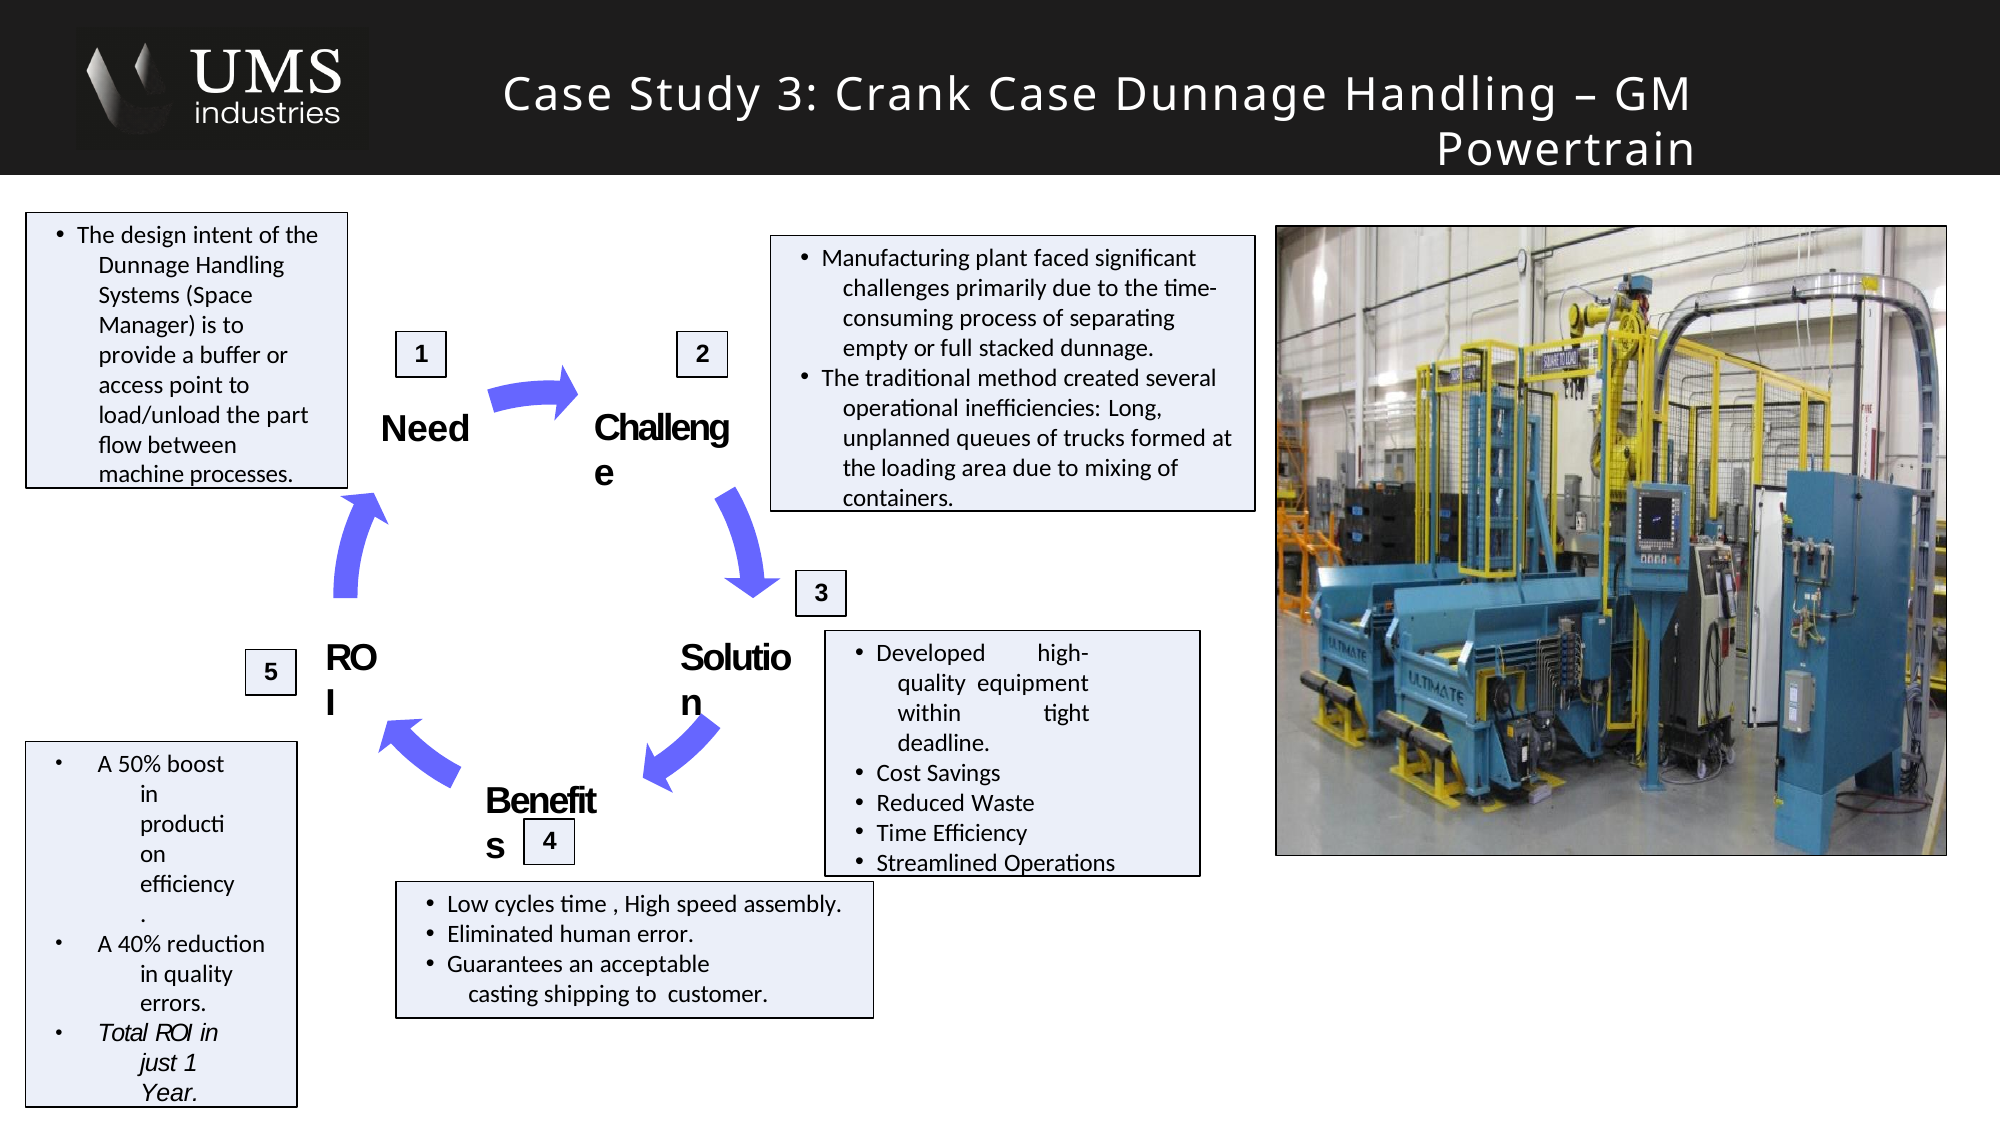

Case Study 3: Crank Case Dunnage Handling – GM Powertrain
The design intent of the Dunnage Handling Systems (Space Manager) is to provide a buffer or access point to load/unload the part flow between machine processes.
Manufacturing plant faced significant challenges primarily due to the time- consuming process of separating empty or full stacked dunnage.
The traditional method created several operational inefficiencies: Long, unplanned queues of trucks formed at the loading area due to mixing of containers.
1
2
Challenge
Need
3
Developed high-quality equipment within tight deadline.
Cost Savings
Reduced Waste
Time Efficiency
Streamlined Operations
ROI
Solution
5
A 50% boost in production efficiency.
A 40% reduction in quality errors.
Total ROI in just 1 Year.
Benefits
4
Low cycles time , High speed assembly.
Eliminated human error.
Guarantees an acceptable casting shipping to customer.